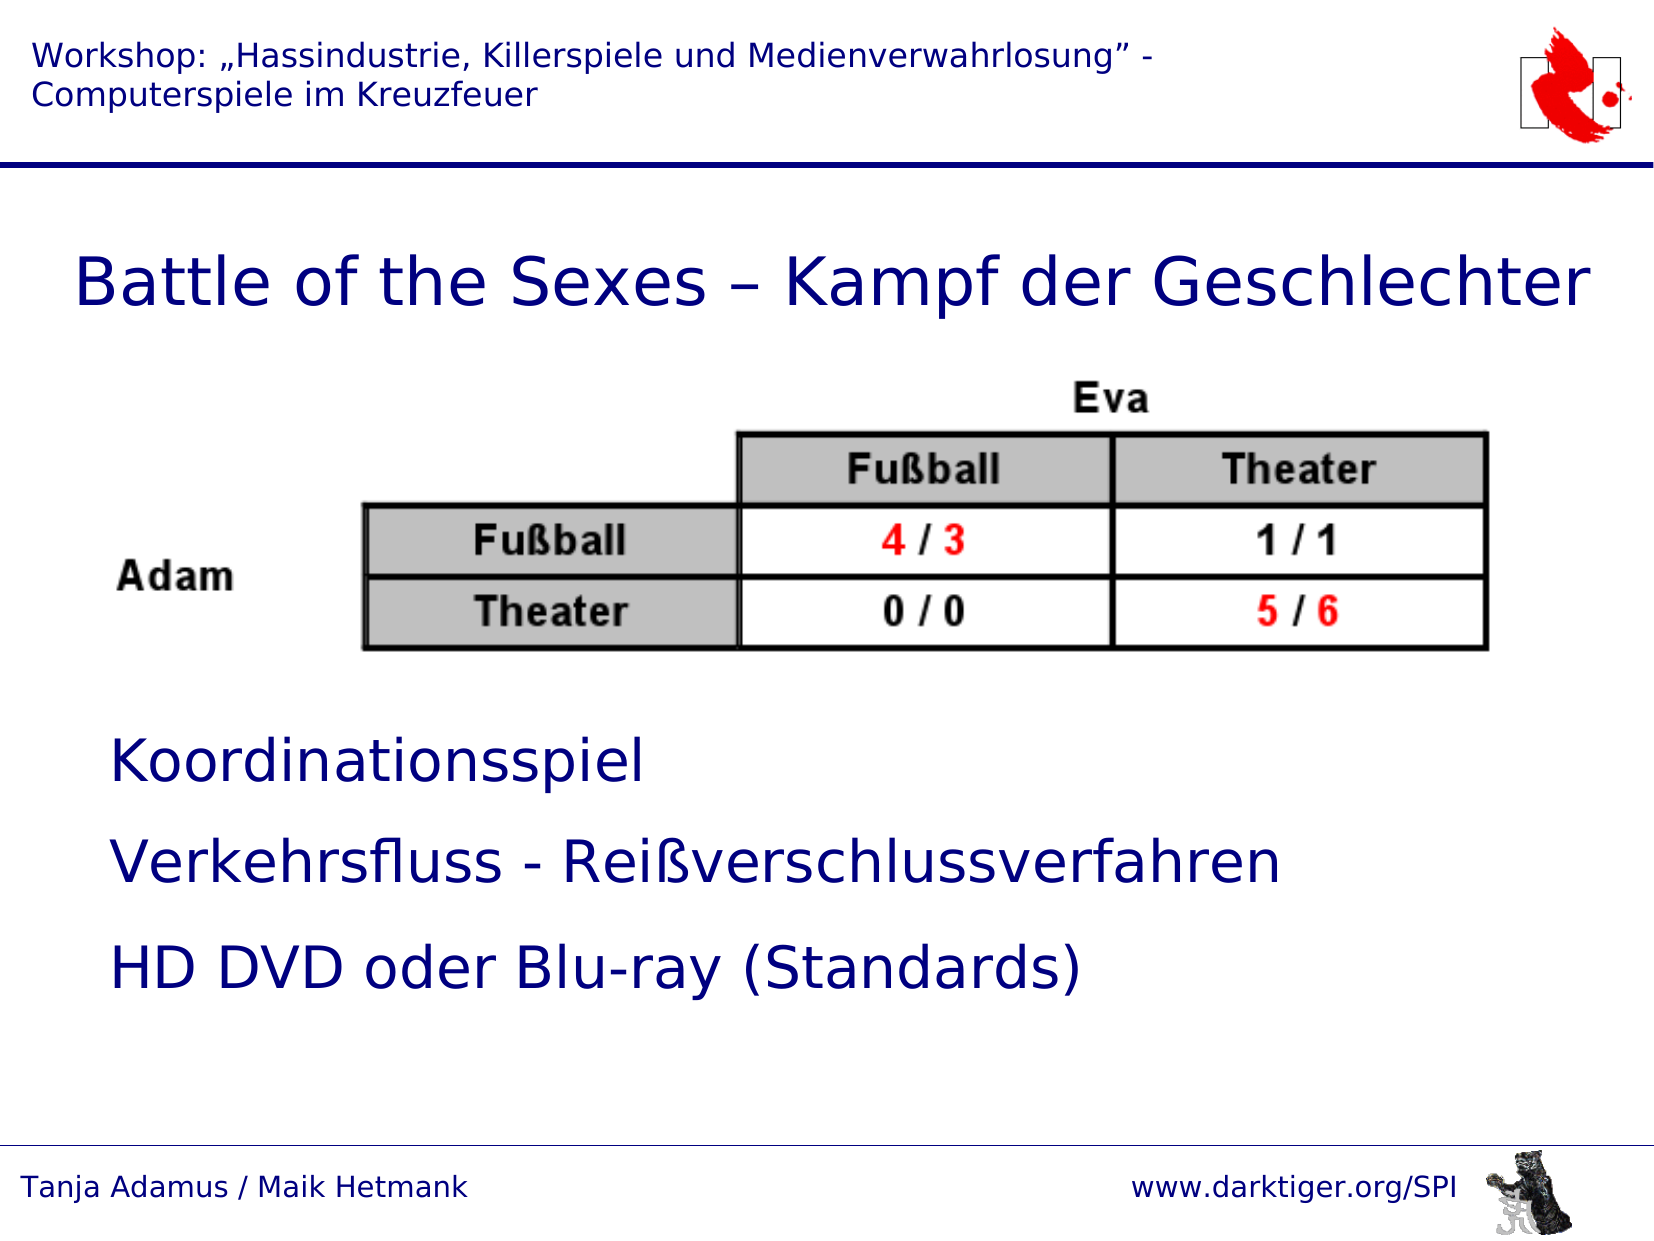

Workshop: „Hassindustrie, Killerspiele und Medienverwahrlosung” - Computerspiele im Kreuzfeuer
Battle of the Sexes – Kampf der Geschlechter
Koordinationsspiel
Verkehrsfluss - Reißverschlussverfahren
HD DVD oder Blu-ray (Standards)